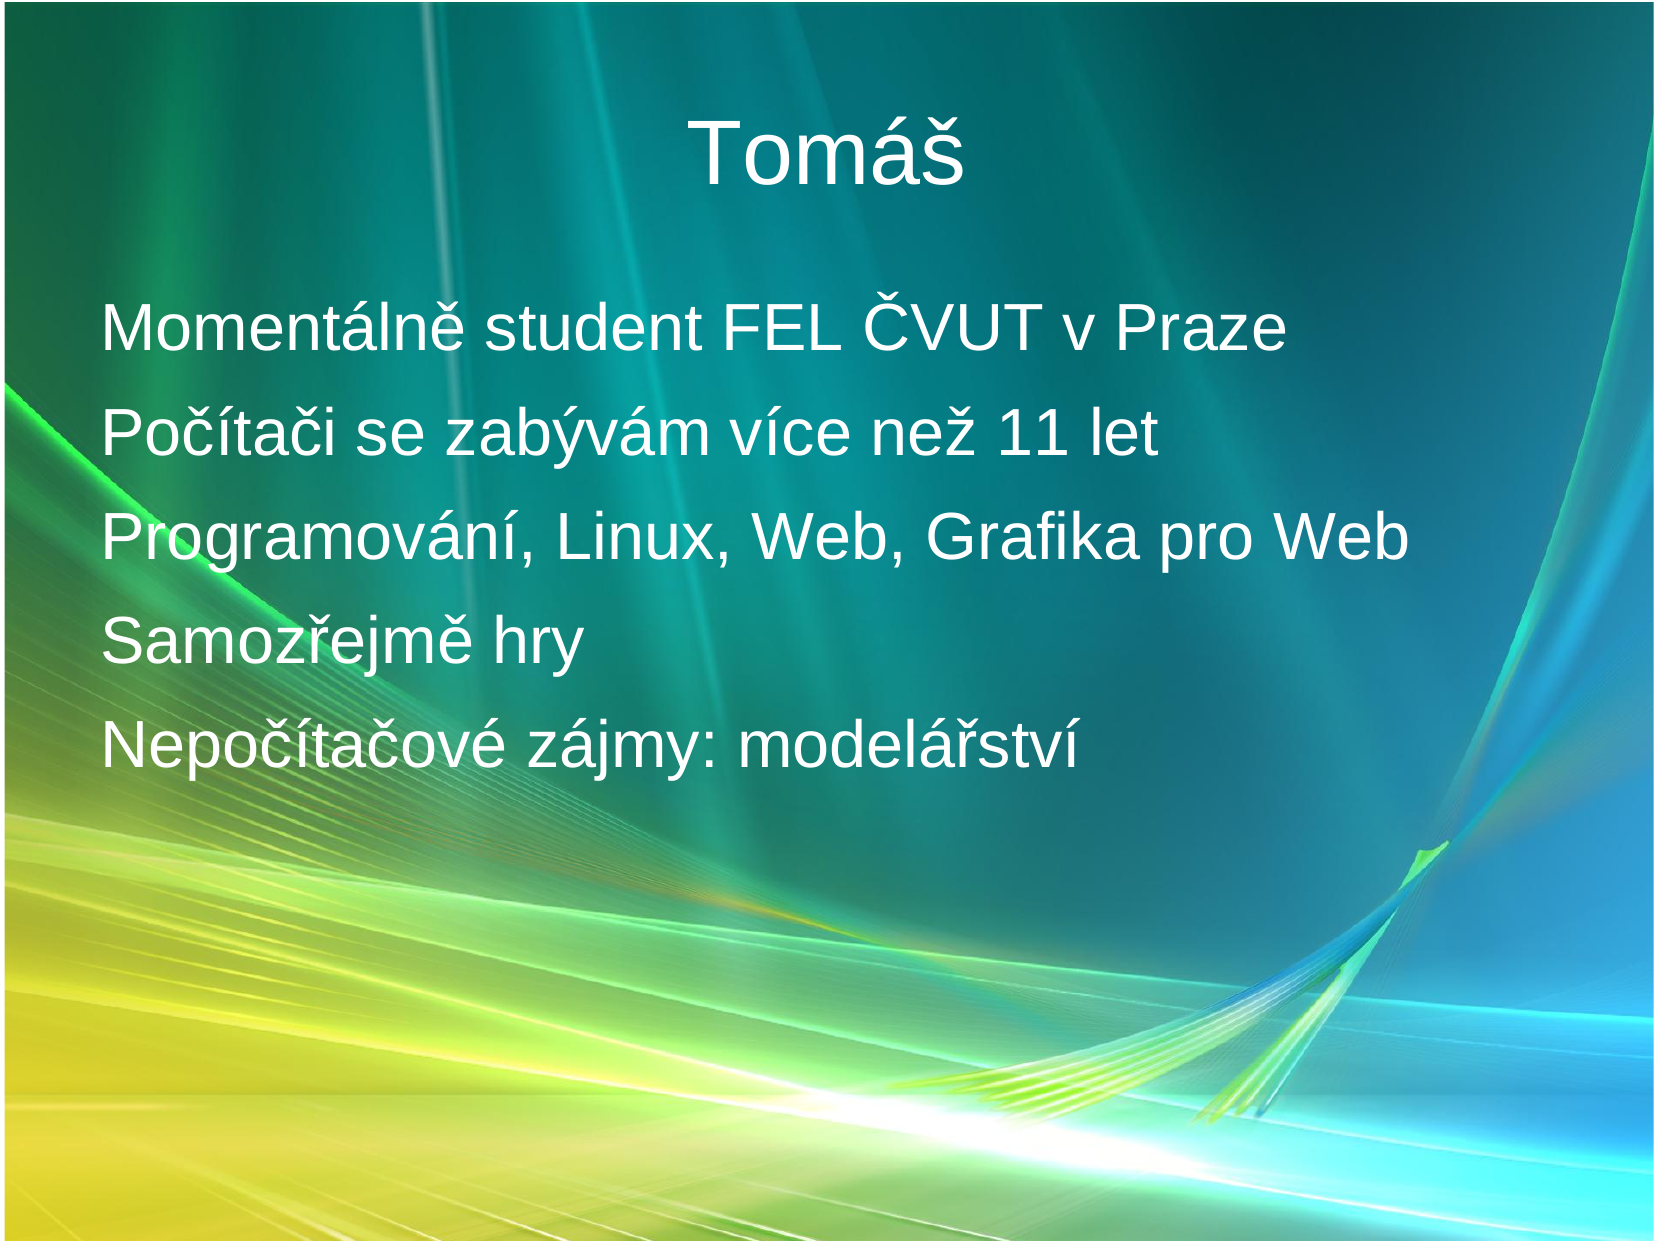

# Tomáš
Momentálně student FEL ČVUT v Praze
Počítači se zabývám více než 11 let
Programování, Linux, Web, Grafika pro Web
Samozřejmě hry
Nepočítačové zájmy: modelářství